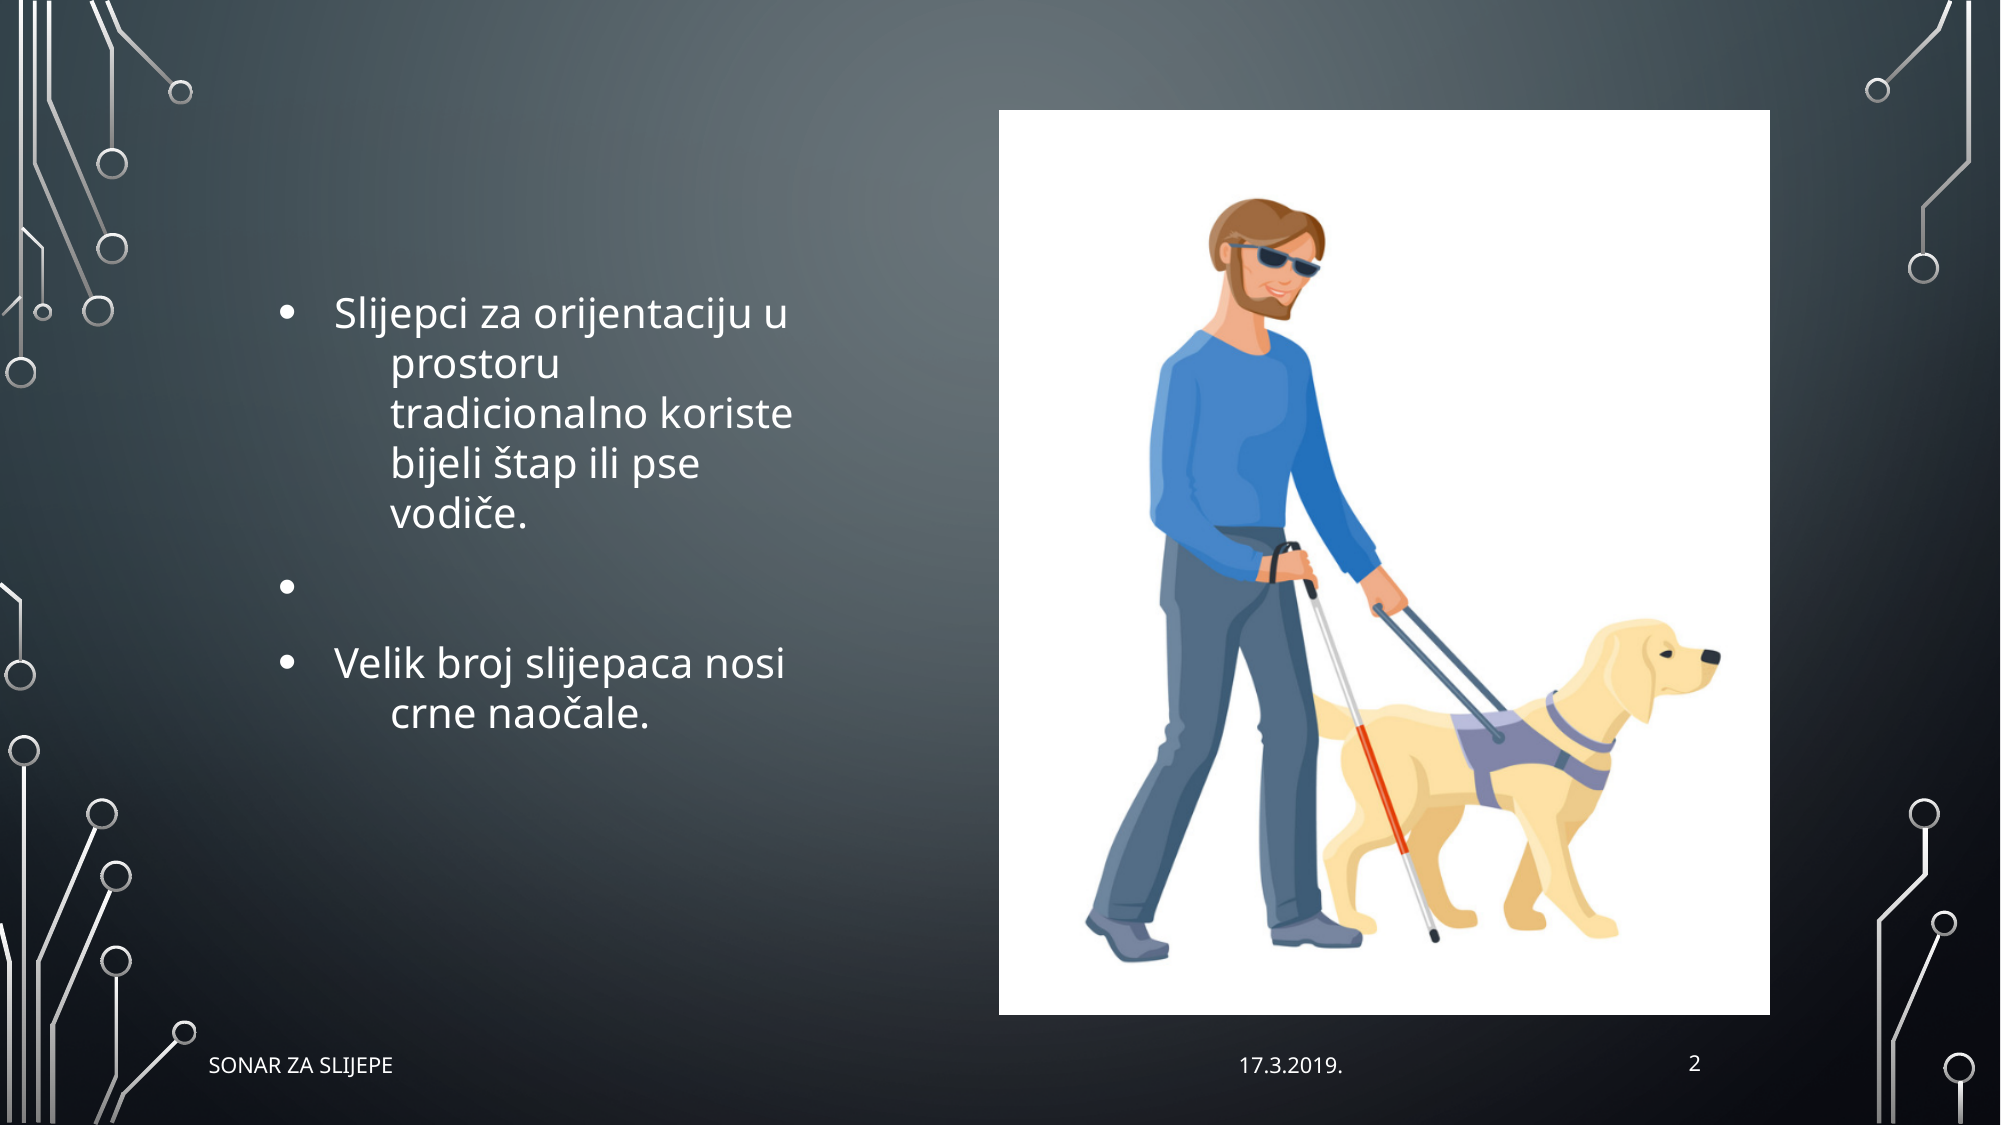

# Slijepci za orijentaciju u prostoru tradicionalno koriste bijeli štap ili pse vodiče.
Velik broj slijepaca nosi crne naočale.
Sonar za slijepe
17.3.2019.